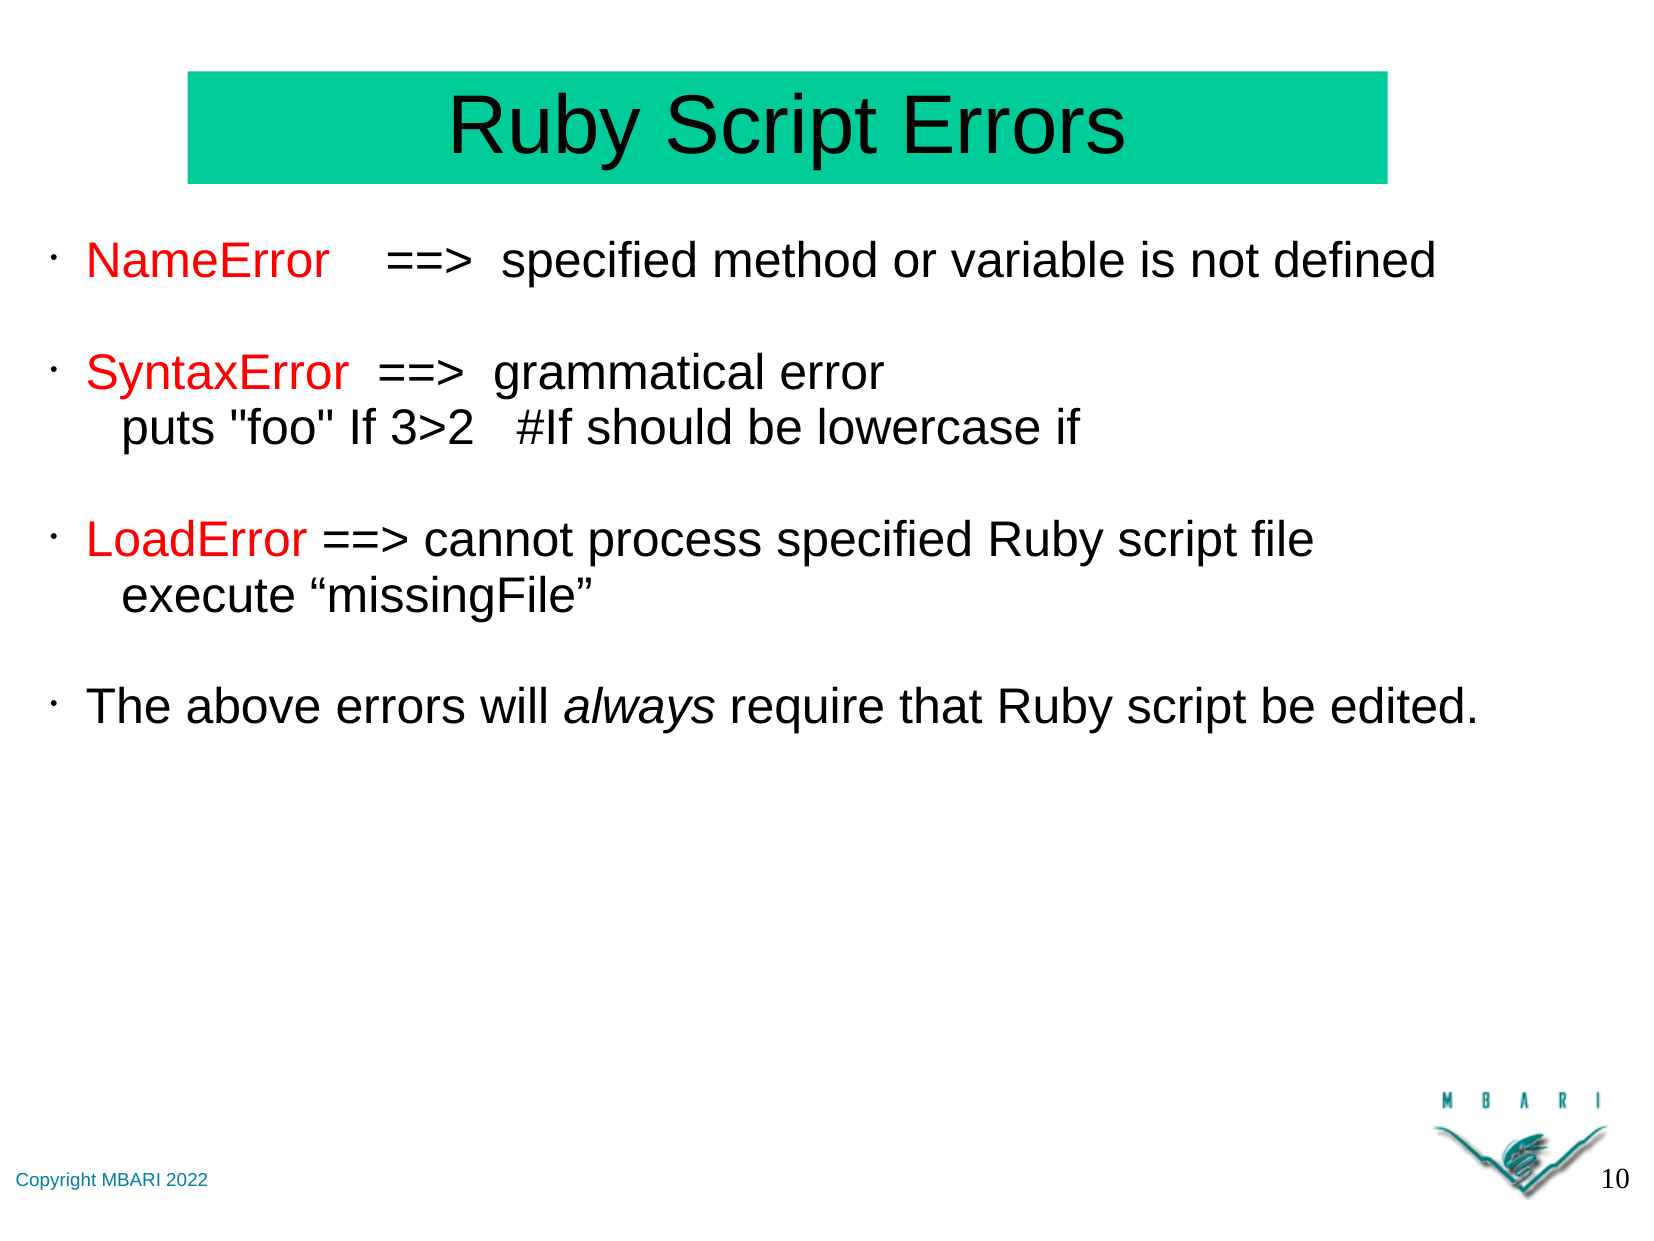

Ruby Script Errors
NameError	==> specified method or variable is not defined
SyntaxError ==> grammatical error
puts "foo" If 3>2 #If should be lowercase if
LoadError ==> cannot process specified Ruby script file
execute “missingFile”
The above errors will always require that Ruby script be edited.